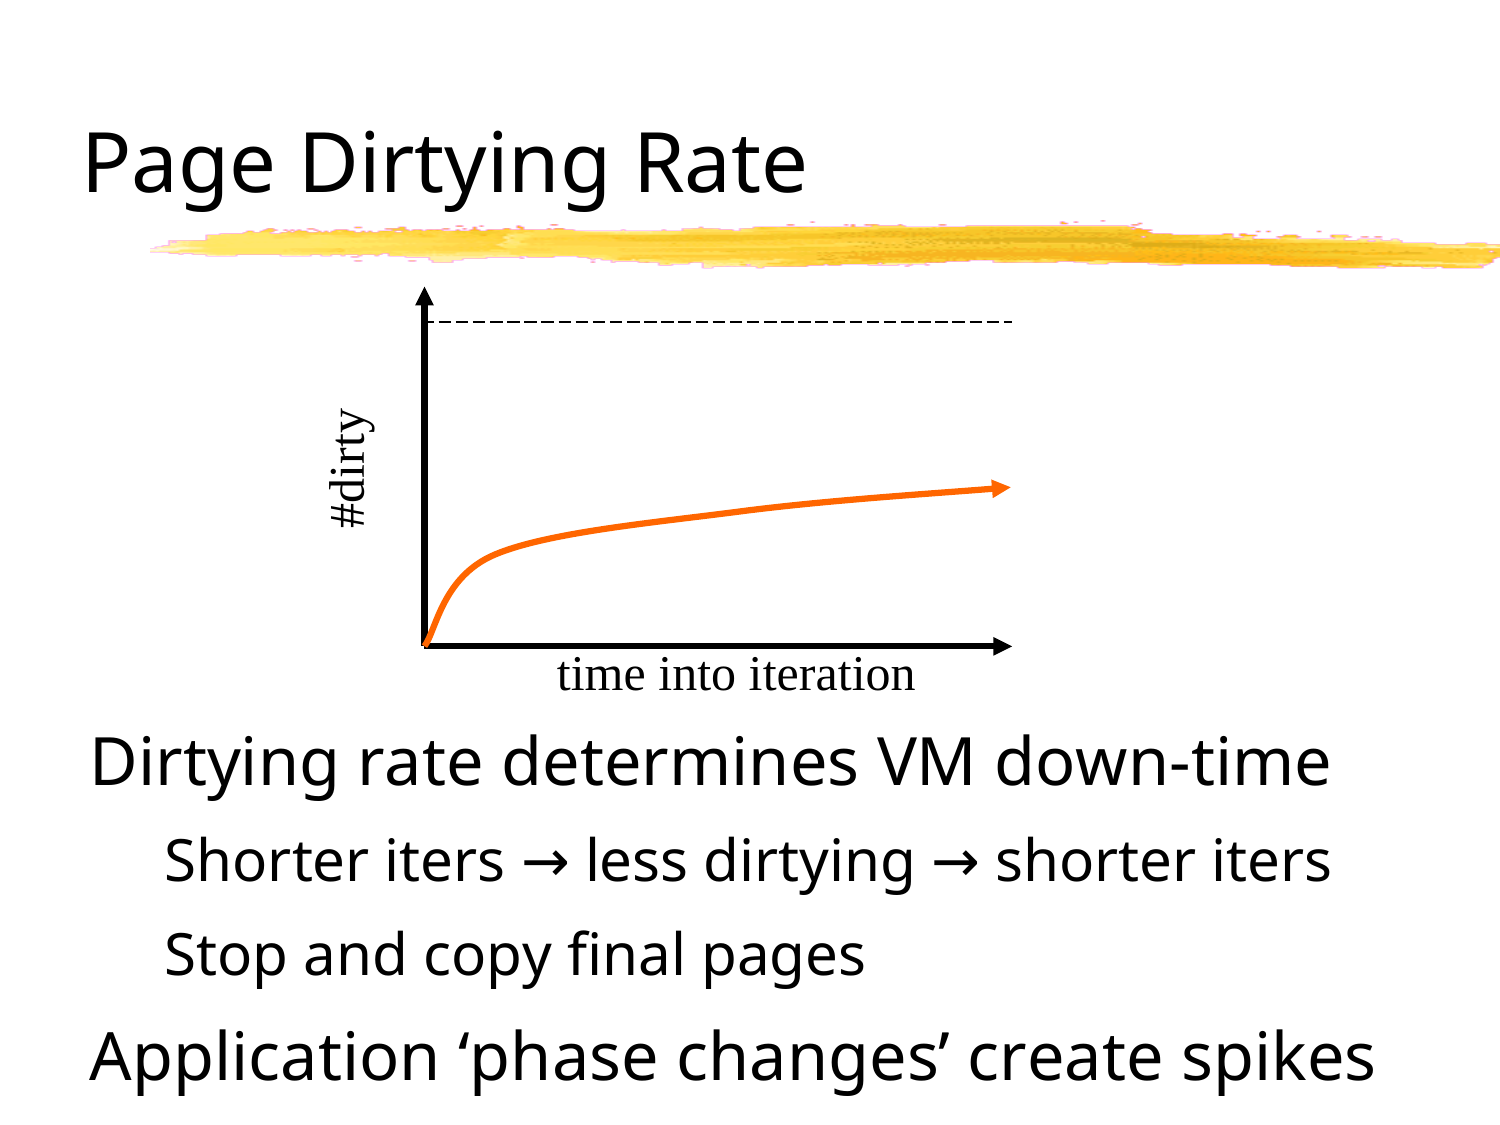

# Page Dirtying Rate
#dirty
time into iteration
Dirtying rate determines VM down-time
Shorter iters → less dirtying → shorter iters
Stop and copy final pages
Application ‘phase changes’ create spikes